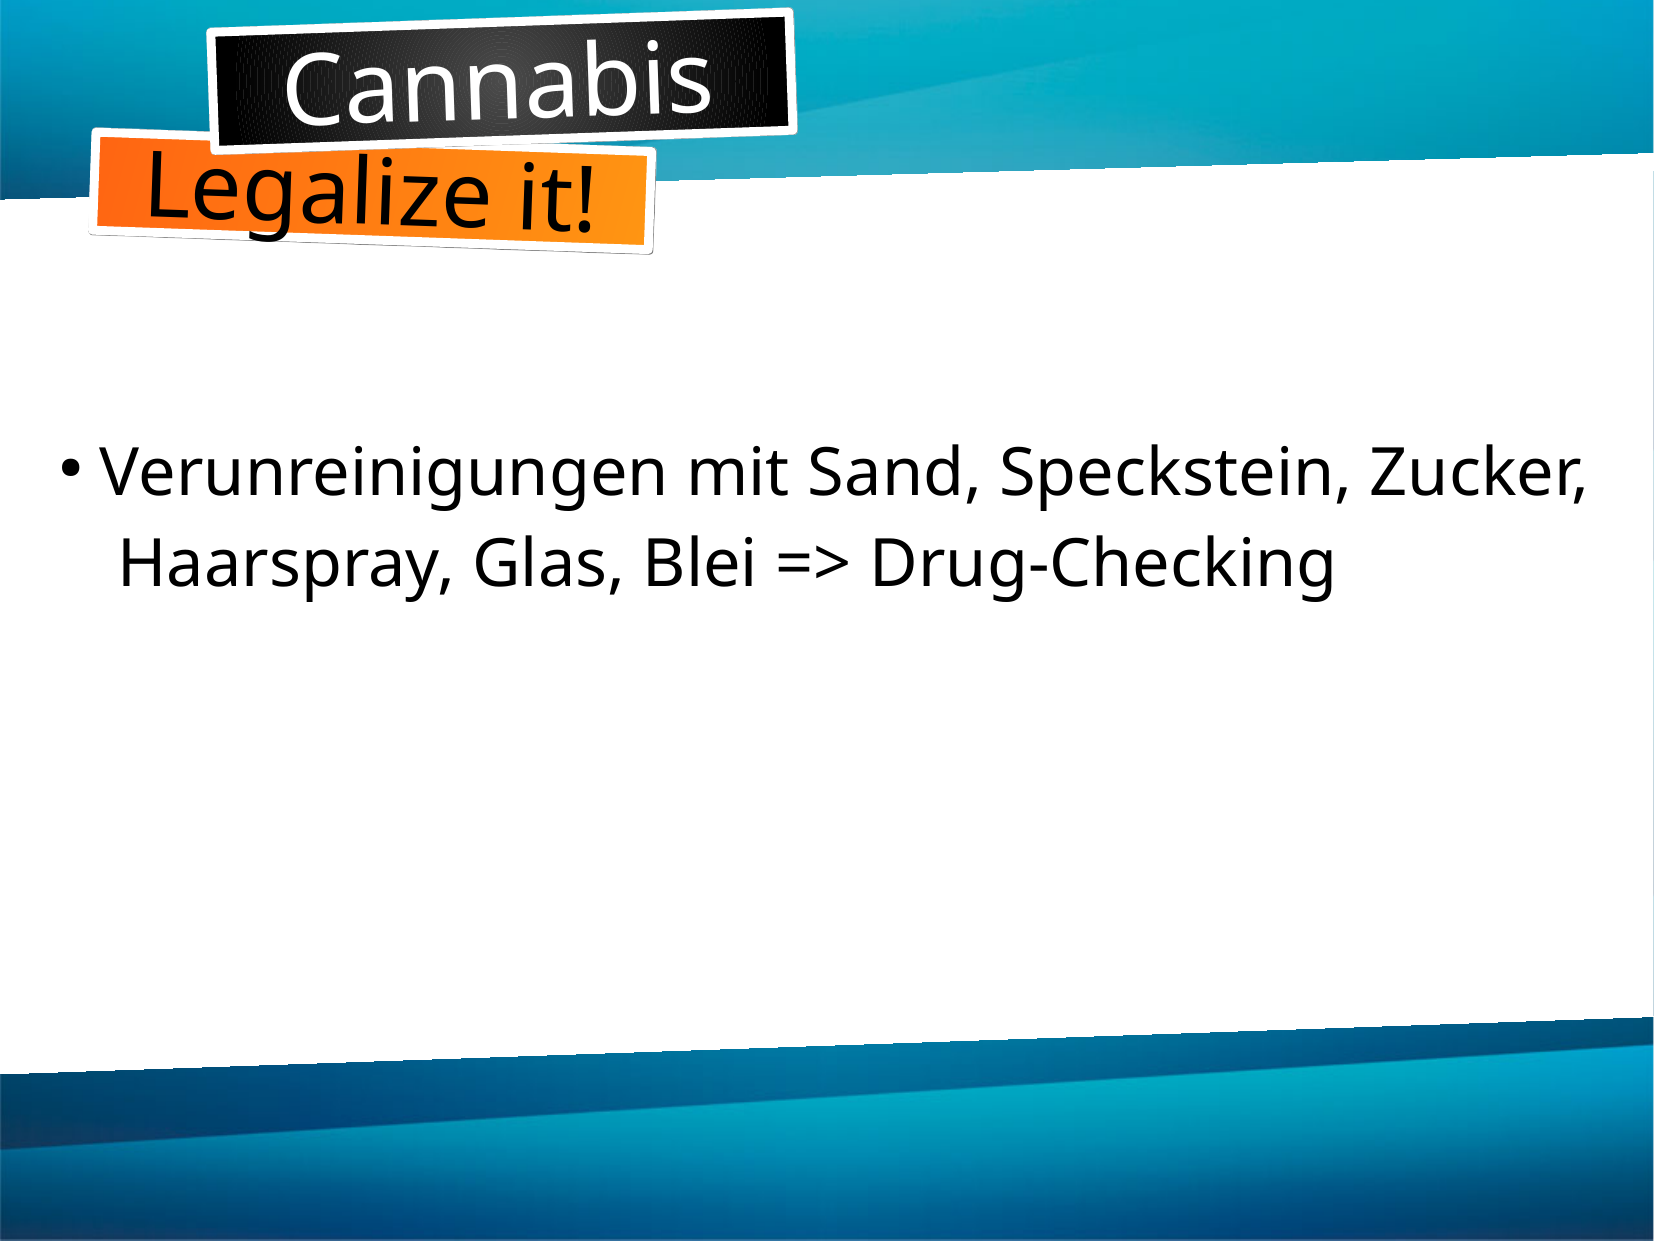

Cannabis
# Legalize it!
 Verunreinigungen mit Sand, Speckstein, Zucker,
 Haarspray, Glas, Blei => Drug-Checking